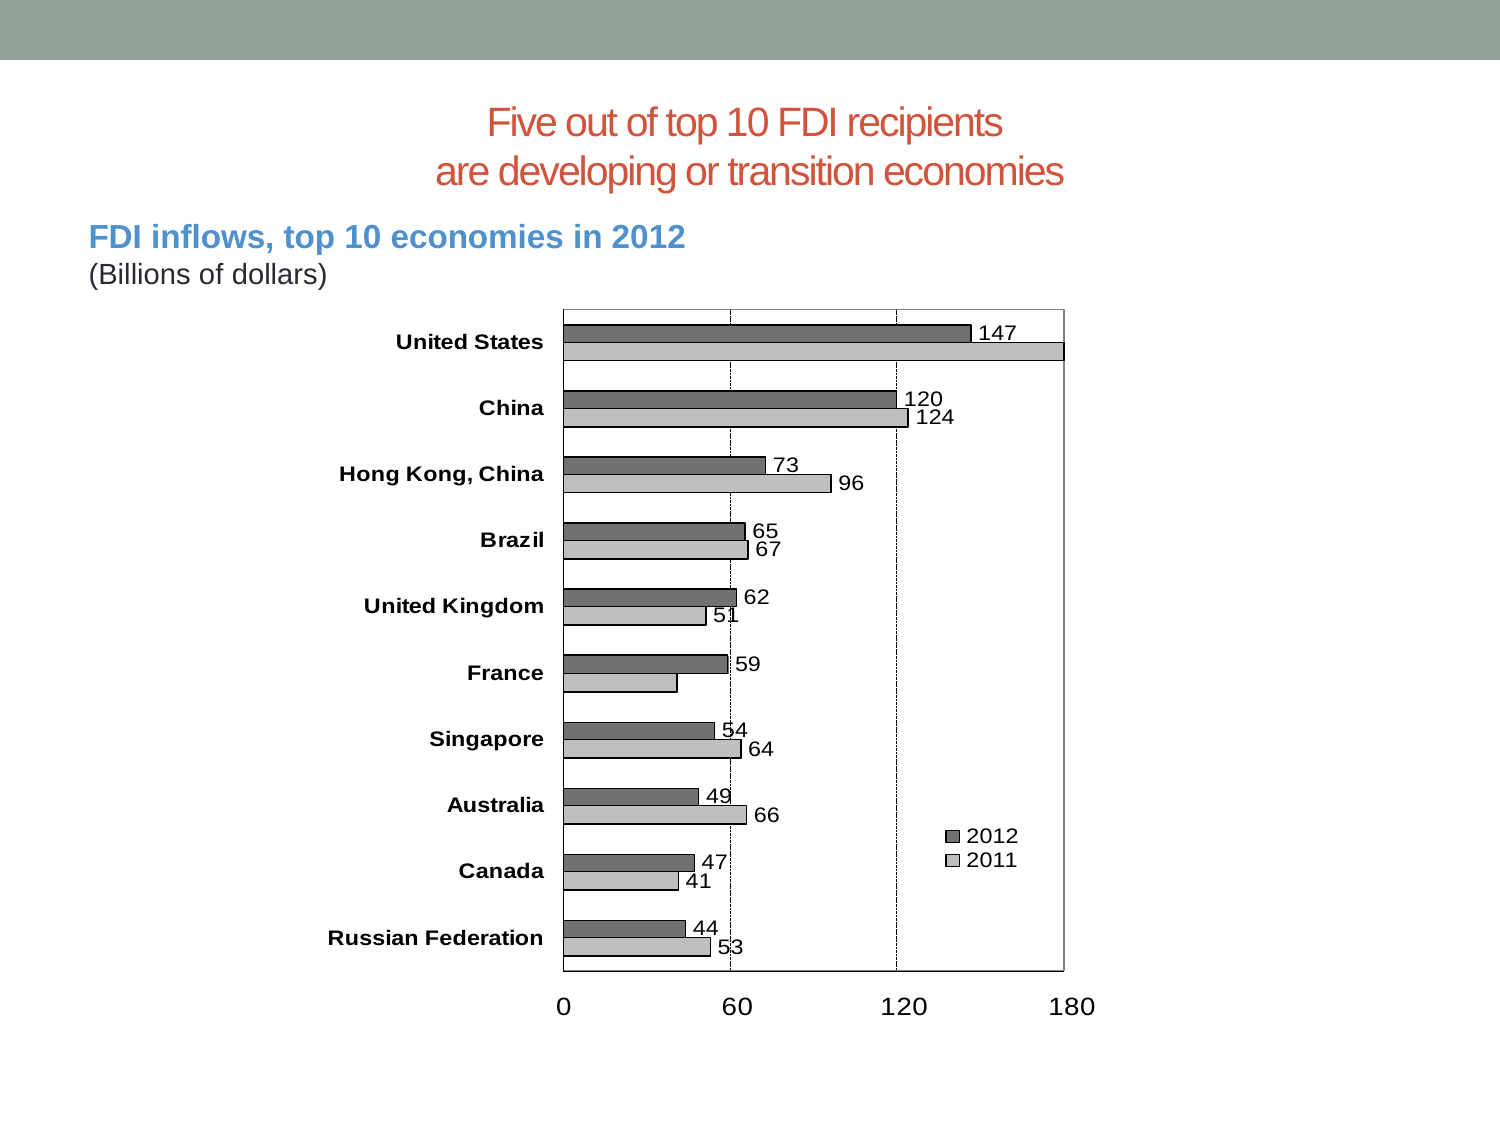

# Five out of top 10 FDI recipients are developing or transition economies
FDI inflows, top 10 economies in 2012
(Billions of dollars)